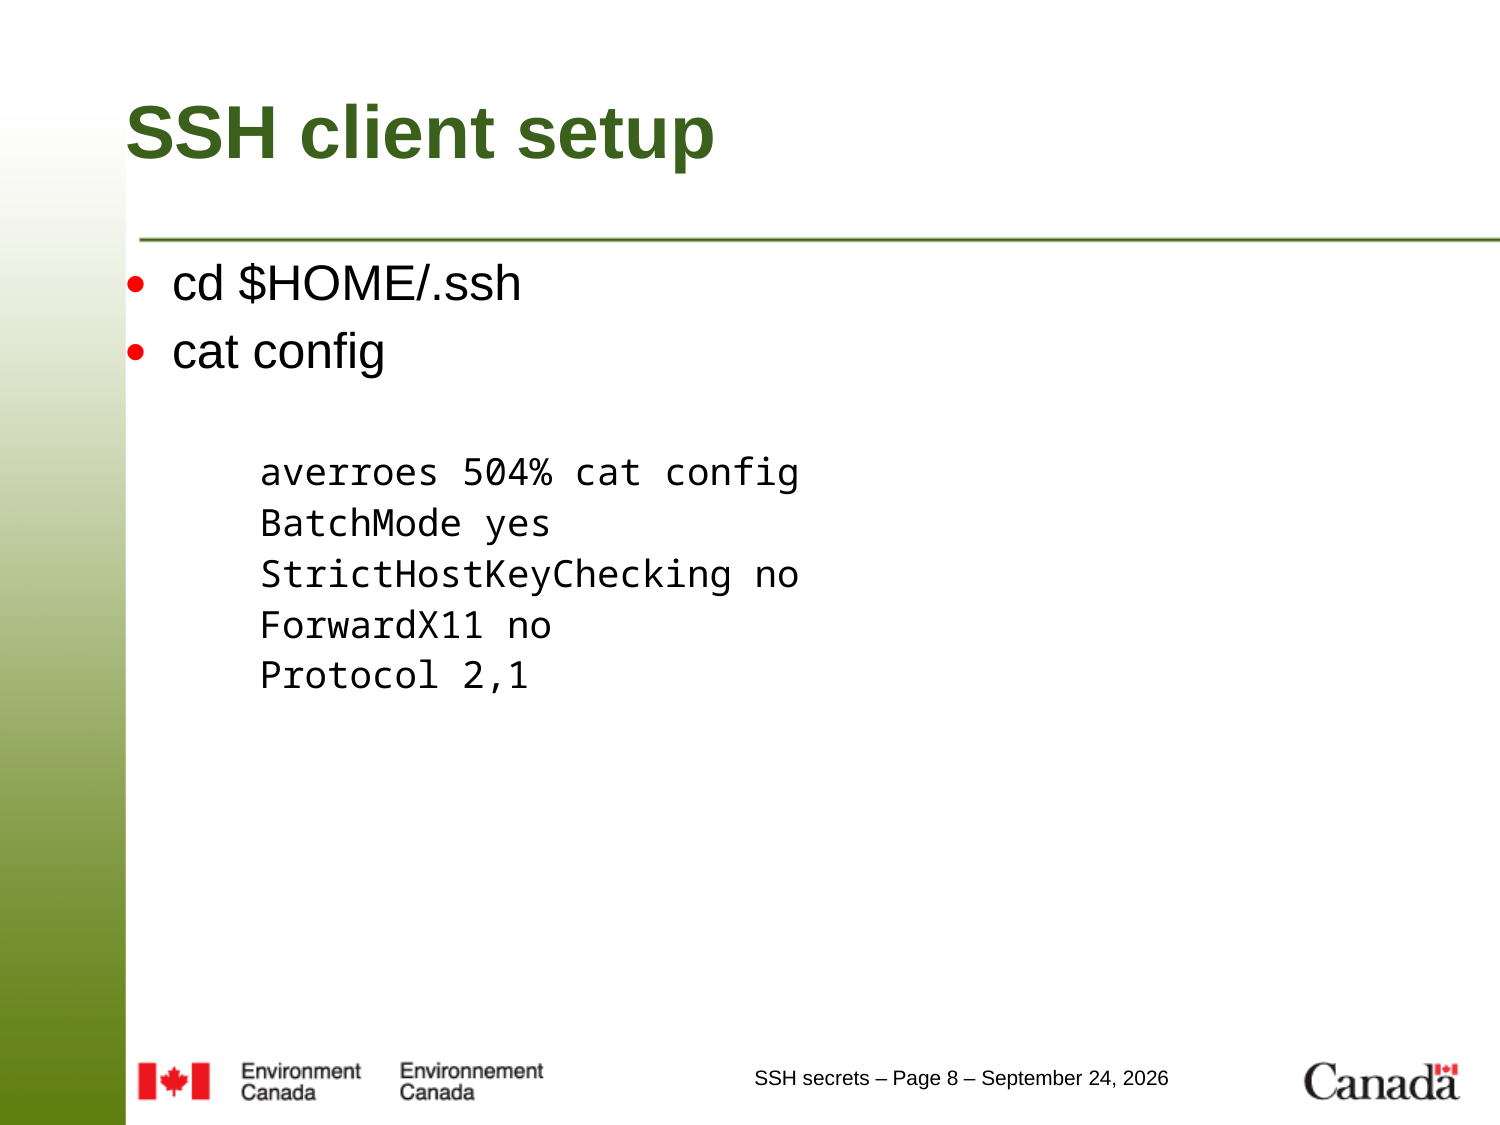

# SSH client setup
cd $HOME/.ssh
cat config
averroes 504% cat config
BatchMode yes
StrictHostKeyChecking no
ForwardX11 no
Protocol 2,1